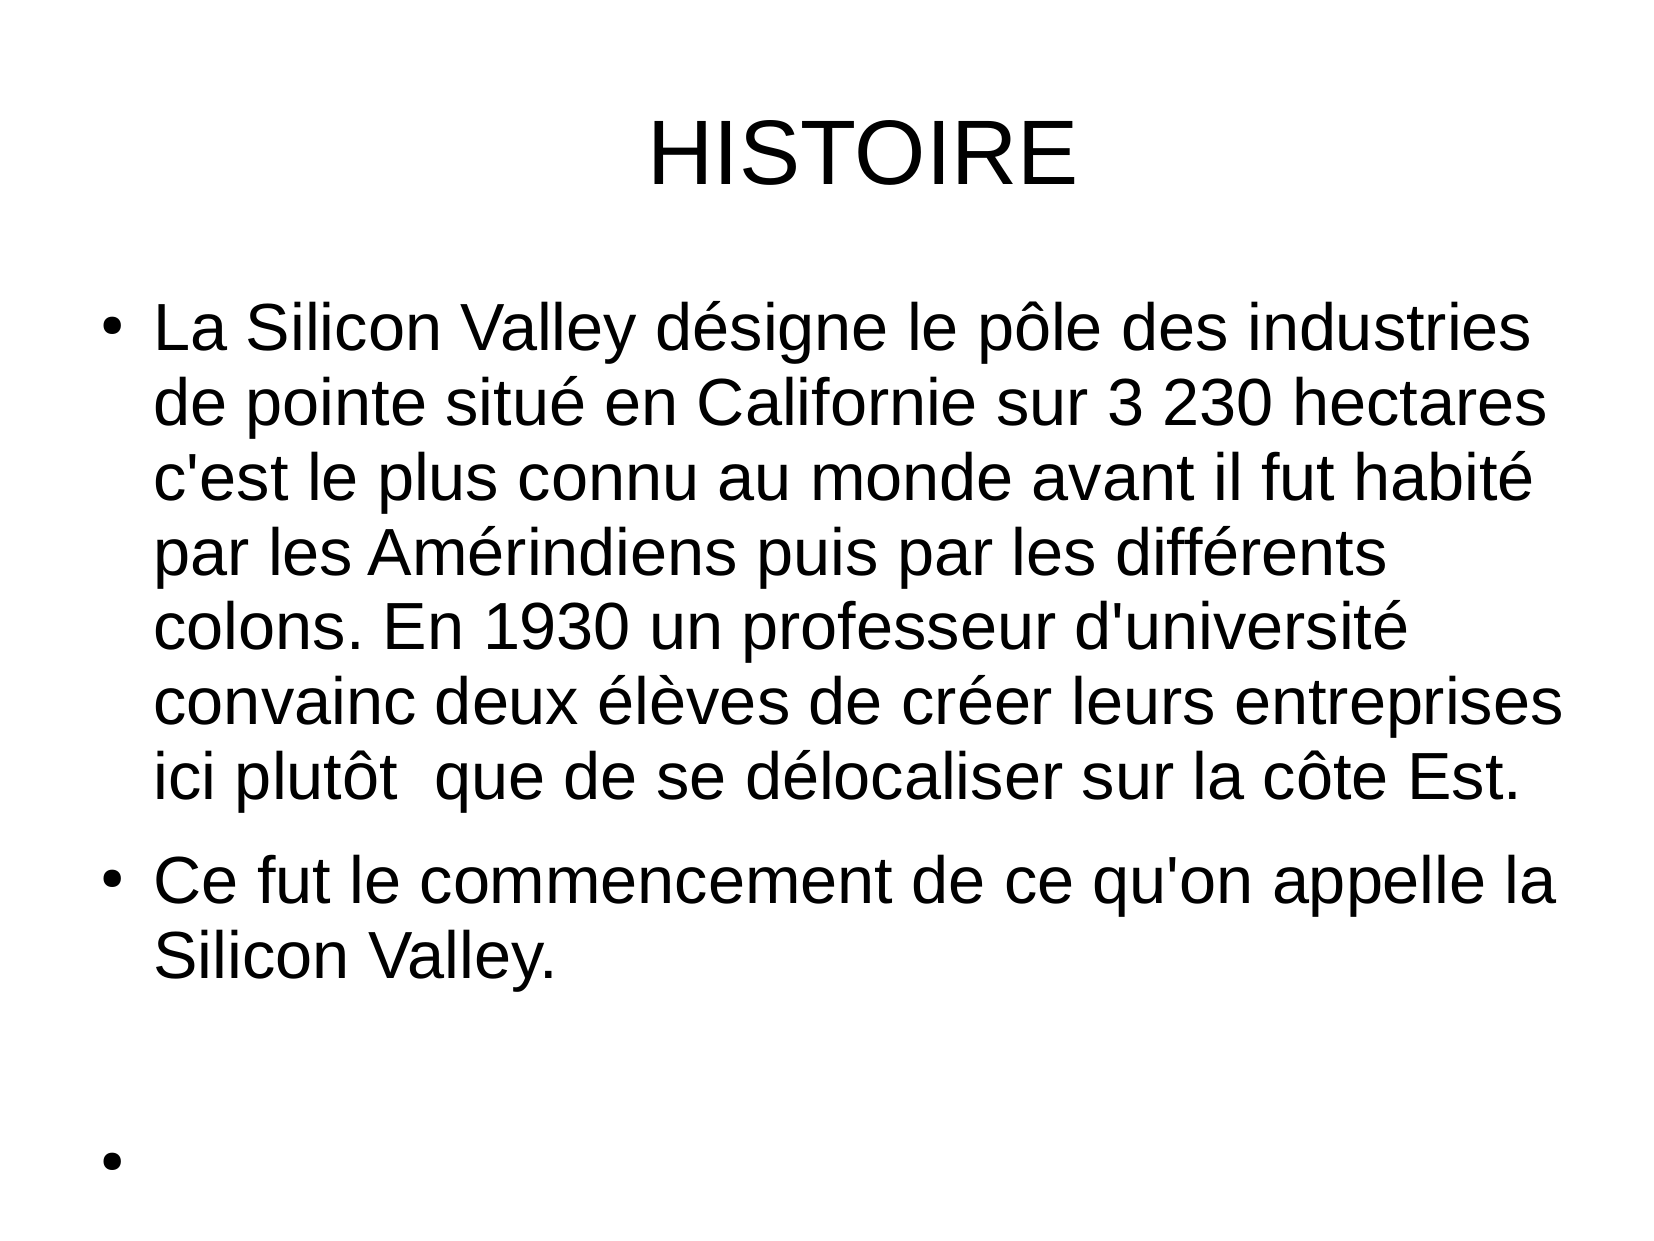

# HISTOIRE
La Silicon Valley désigne le pôle des industries de pointe situé en Californie sur 3 230 hectares c'est le plus connu au monde avant il fut habité par les Amérindiens puis par les différents colons. En 1930 un professeur d'université convainc deux élèves de créer leurs entreprises ici plutôt que de se délocaliser sur la côte Est.
Ce fut le commencement de ce qu'on appelle la Silicon Valley.